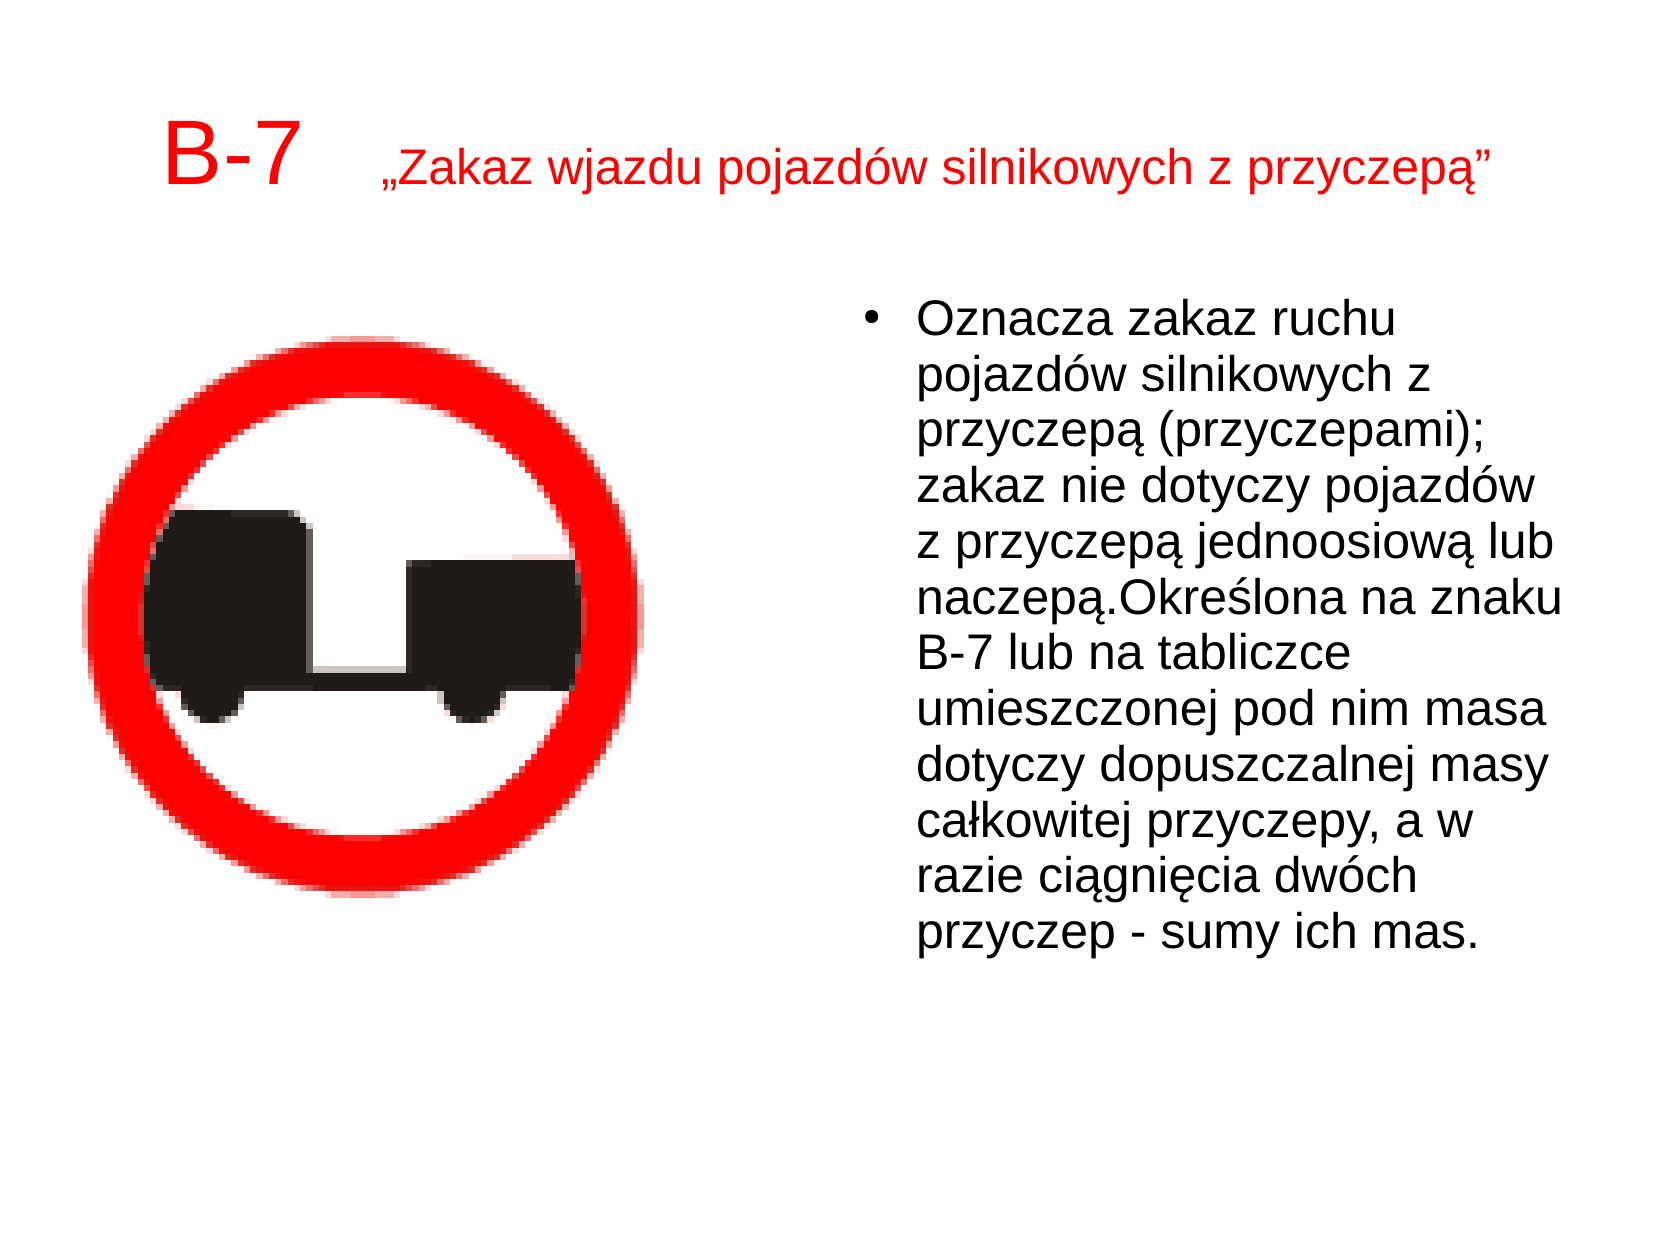

# B-7 „Zakaz wjazdu pojazdów silnikowych z przyczepą”
Oznacza zakaz ruchu pojazdów silnikowych z przyczepą (przyczepami); zakaz nie dotyczy pojazdów z przyczepą jednoosiową lub naczepą.Określona na znaku B-7 lub na tabliczce umieszczonej pod nim masa dotyczy dopuszczalnej masy całkowitej przyczepy, a w razie ciągnięcia dwóch przyczep - sumy ich mas.